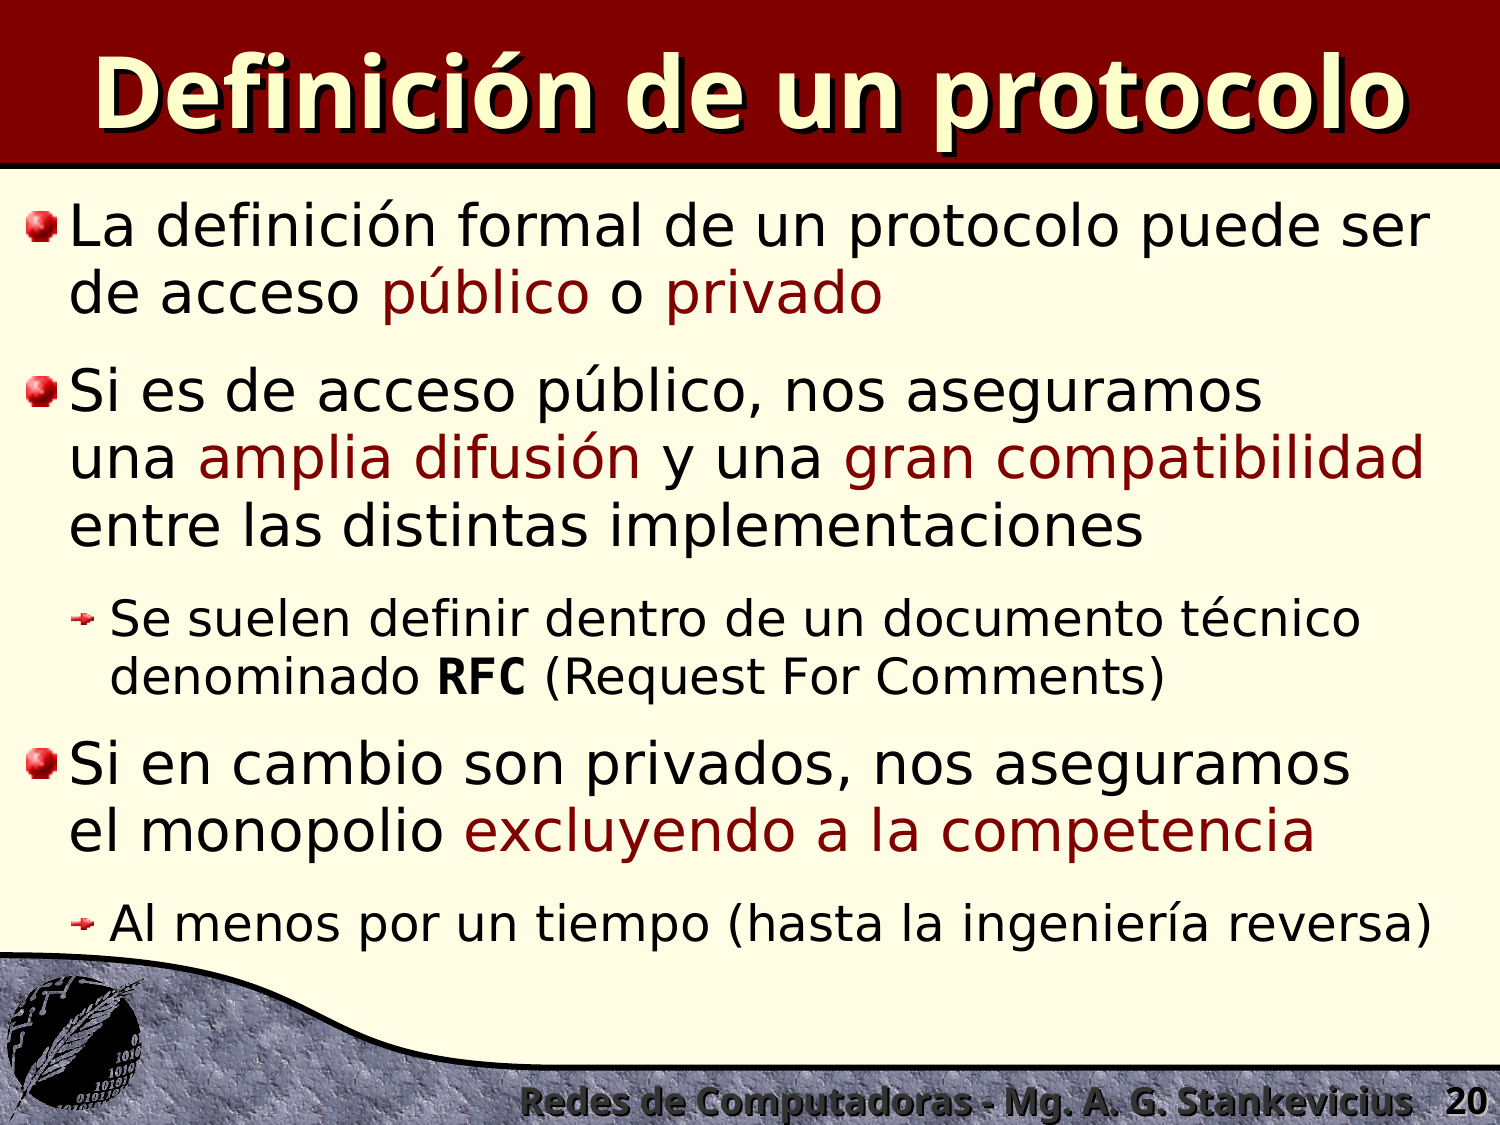

# Definición de un protocolo
La definición formal de un protocolo puede ser de acceso público o privado
Si es de acceso público, nos aseguramos
una amplia difusión y una gran compatibilidad entre las distintas implementaciones
Se suelen definir dentro de un documento técnico denominado RFC (Request For Comments)
Si en cambio son privados, nos aseguramos
el monopolio excluyendo a la competencia
Al menos por un tiempo (hasta la ingeniería reversa)
20